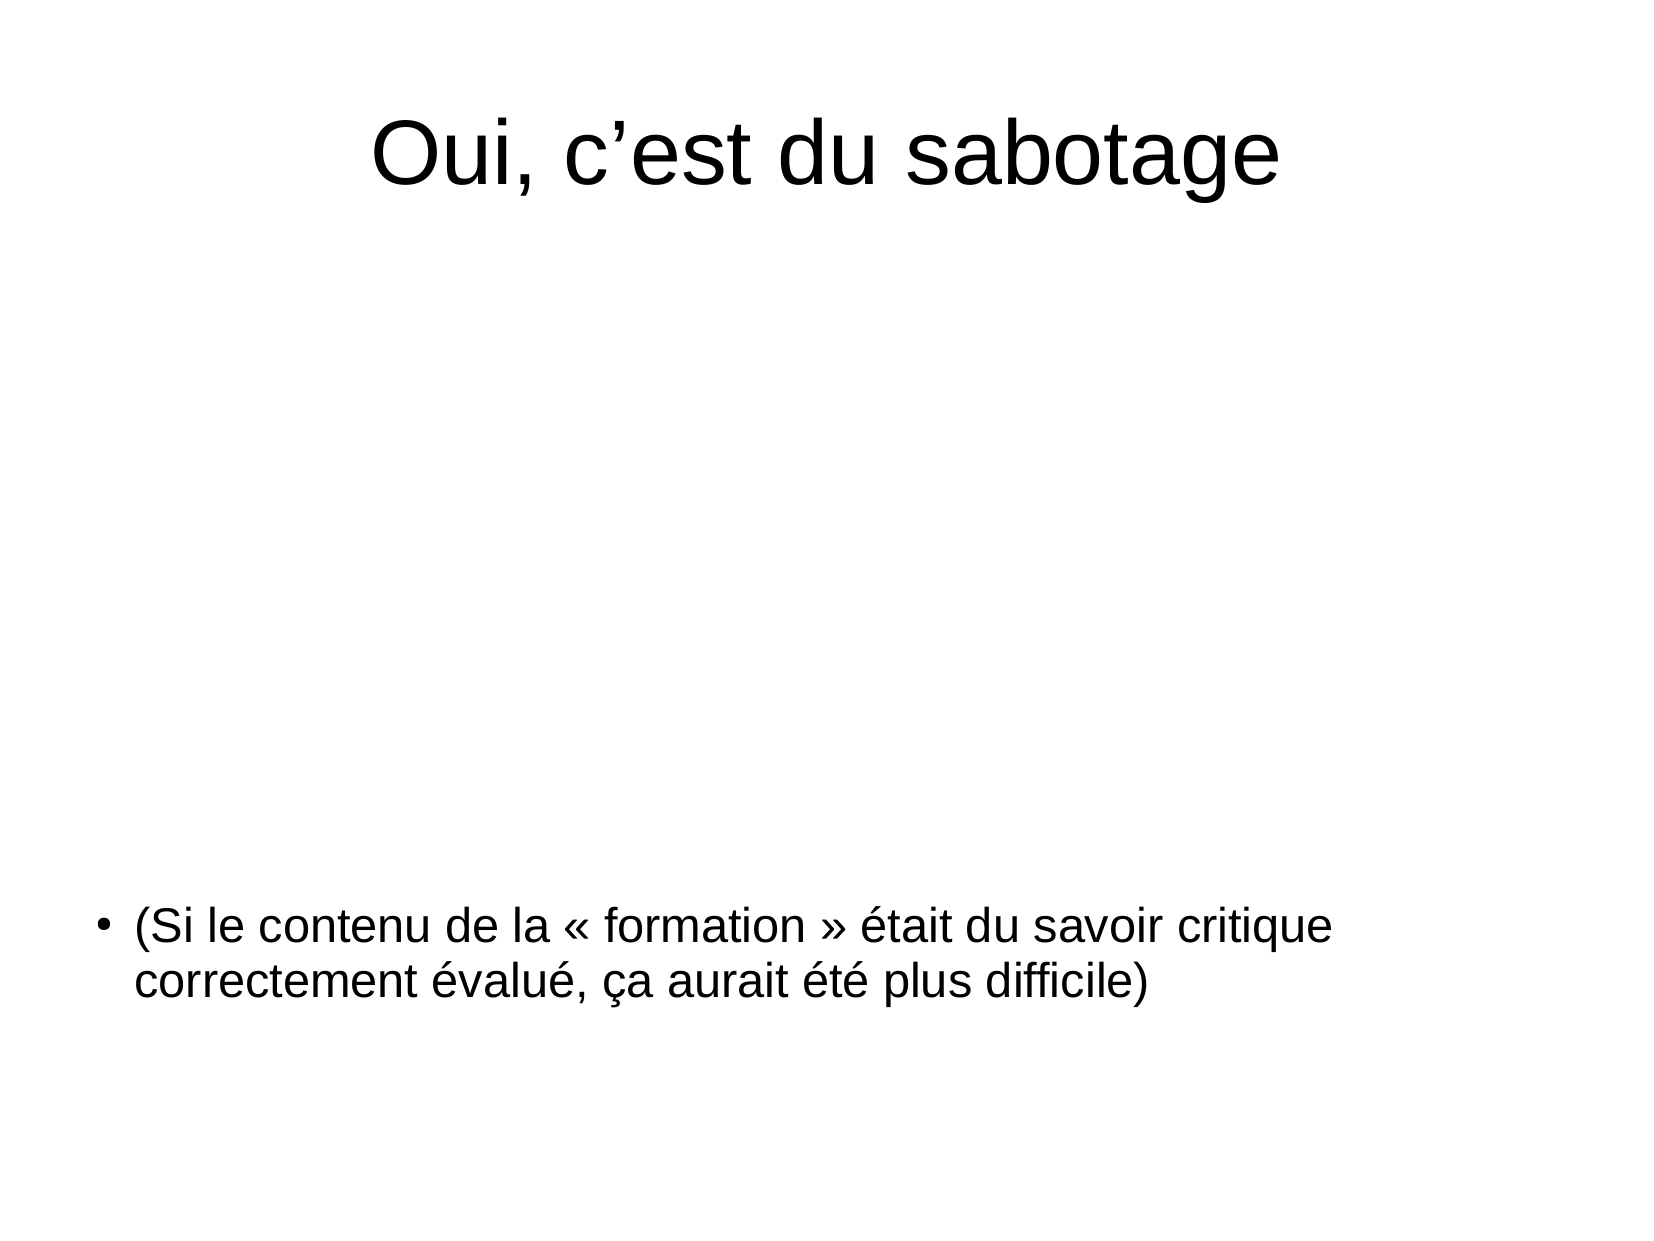

# Oui, c’est du sabotage
(Si le contenu de la « formation » était du savoir critique correctement évalué, ça aurait été plus difficile)